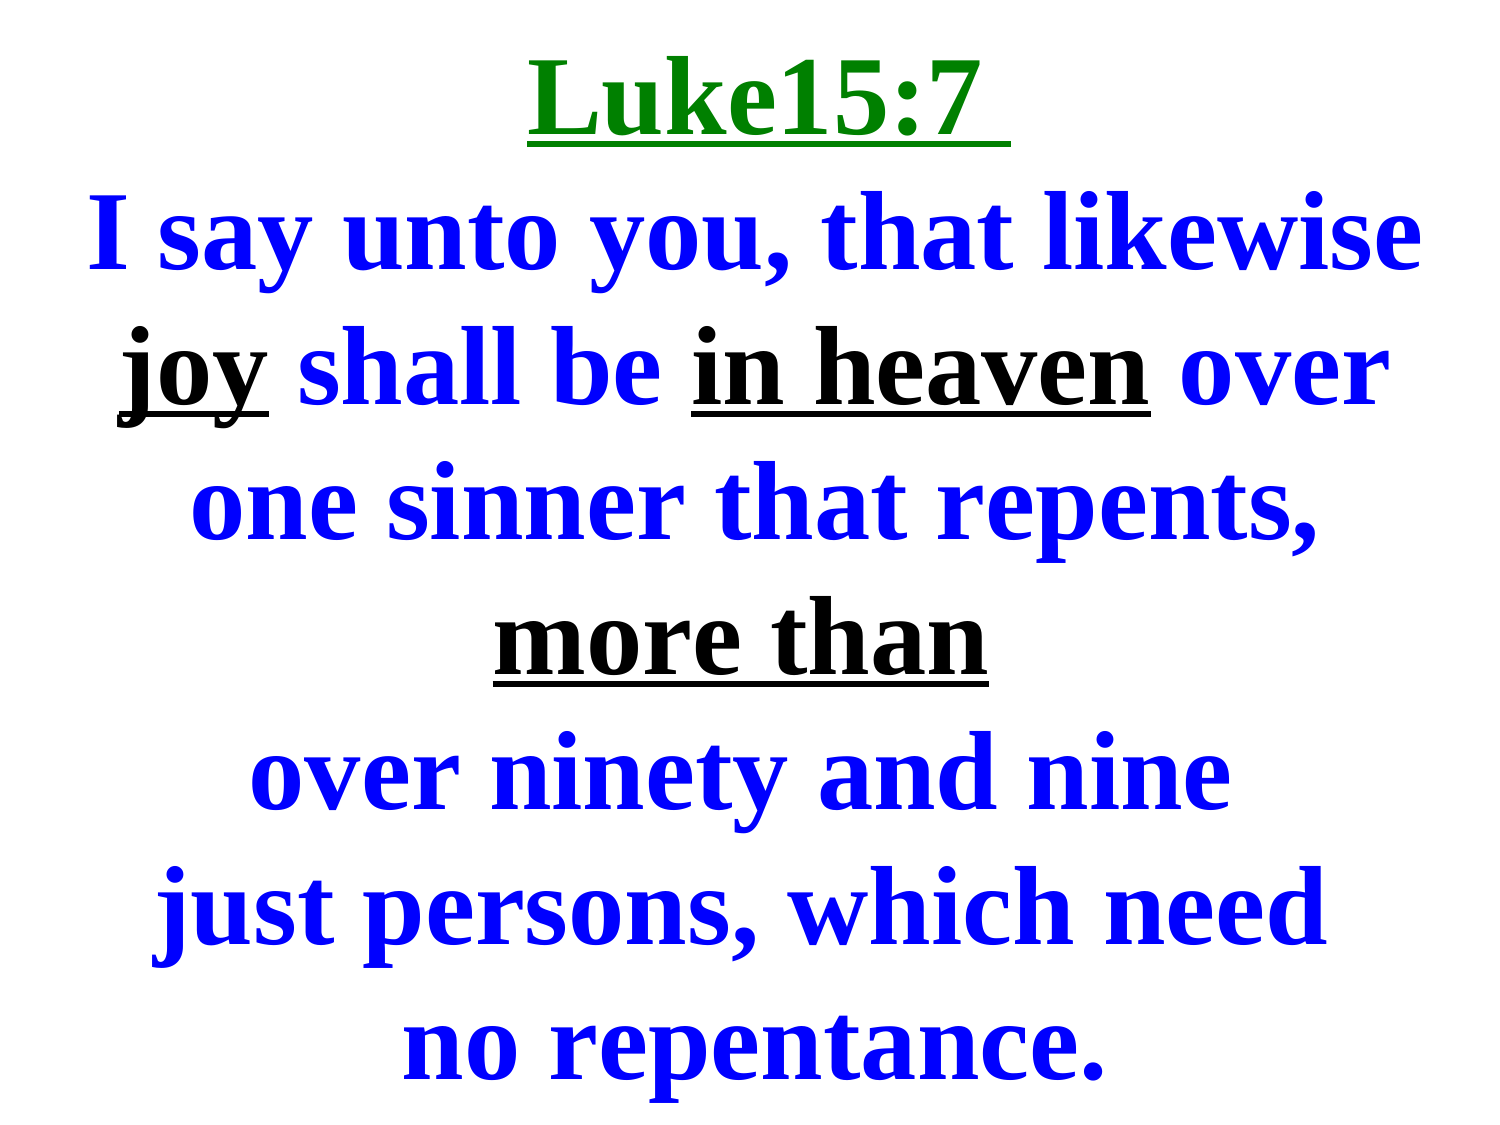

Luke15:7
I say unto you, that likewise joy shall be in heaven over one sinner that repents, more than
over ninety and nine
just persons, which need
no repentance.